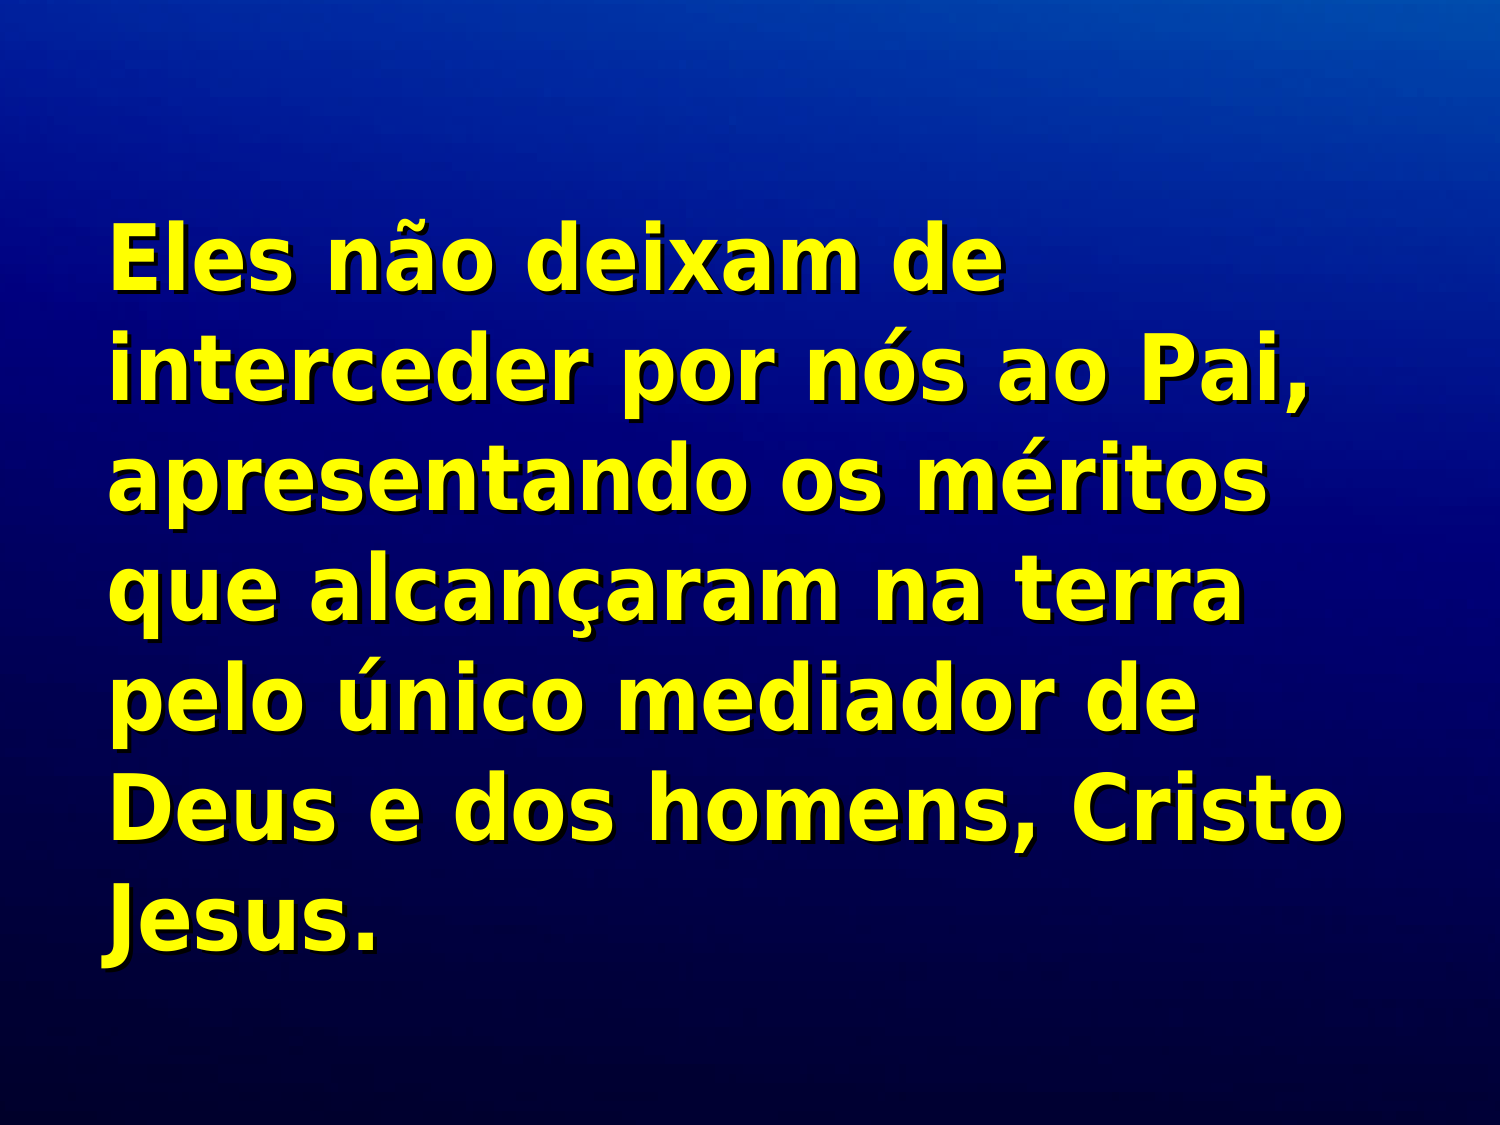

Eles não deixam de interceder por nós ao Pai, apresentando os méritos que alcançaram na terra pelo único mediador de Deus e dos homens, Cristo Jesus.